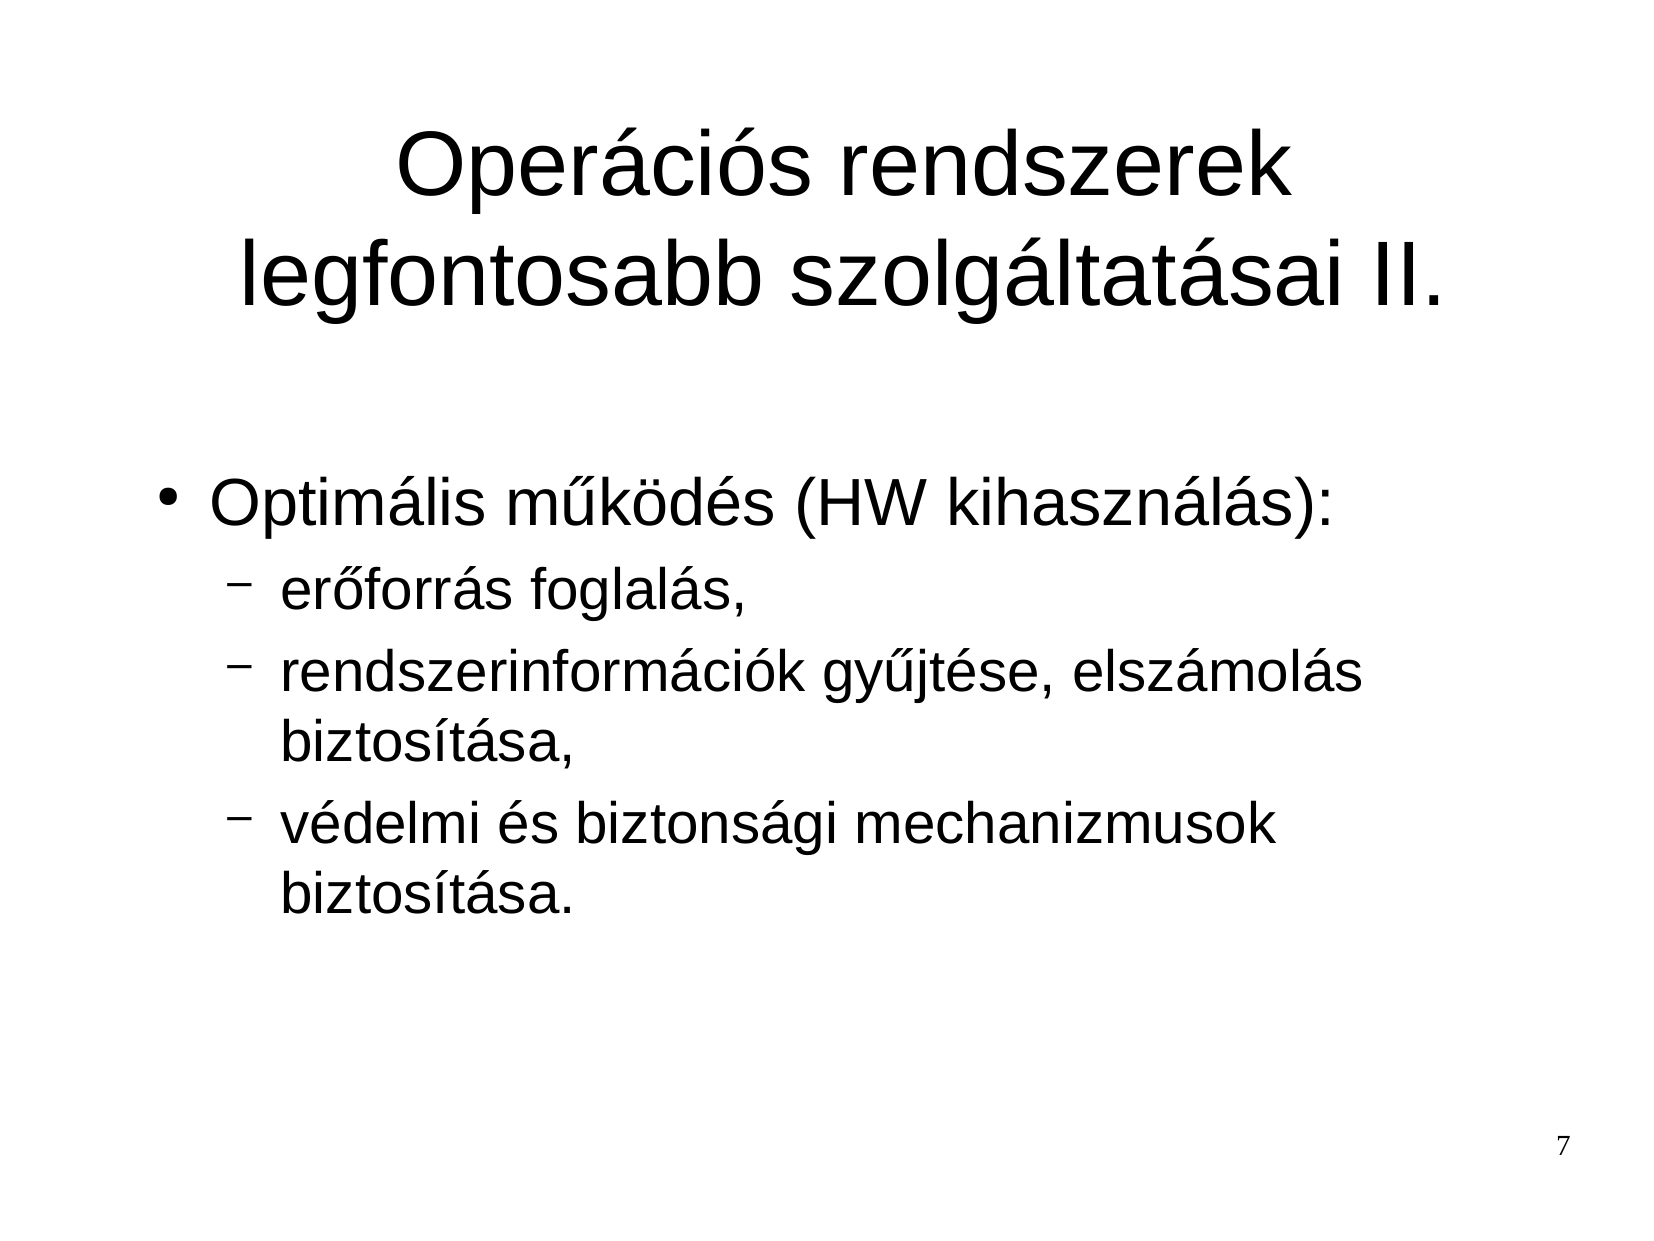

# Operációs rendszerek legfontosabb szolgáltatásai II.
Optimális működés (HW kihasználás):
erőforrás foglalás,
rendszerinformációk gyűjtése, elszámolás biztosítása,
védelmi és biztonsági mechanizmusok biztosítása.
7